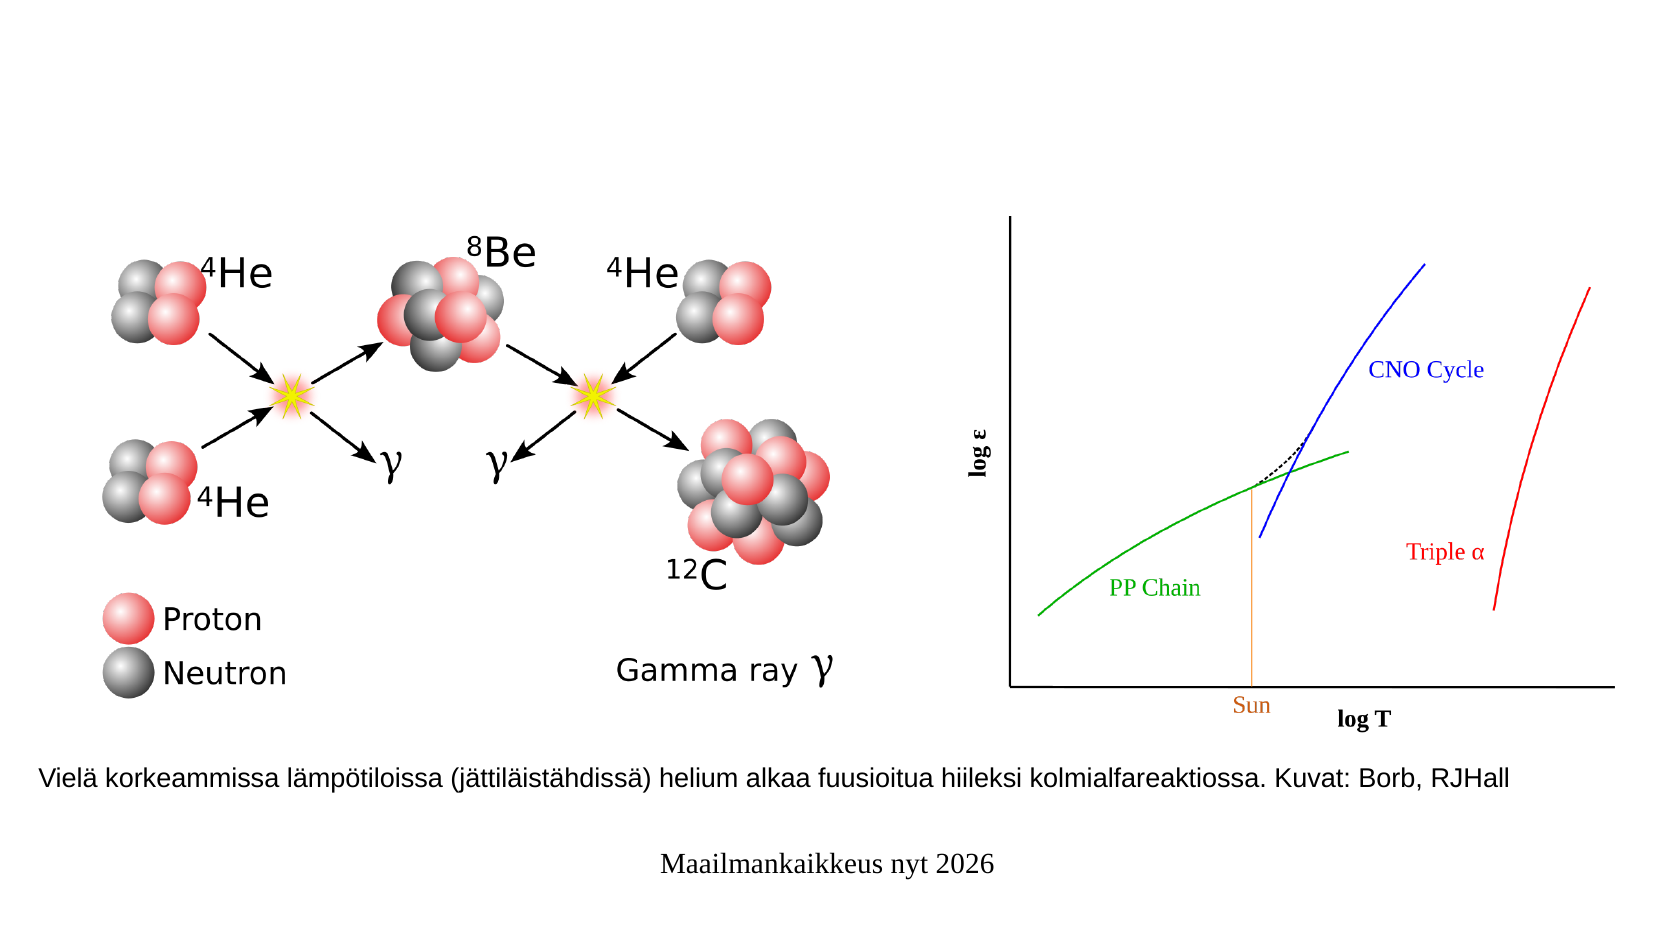

Vielä korkeammissa lämpötiloissa (jättiläistähdissä) helium alkaa fuusioitua hiileksi kolmialfareaktiossa. Kuvat: Borb, RJHall